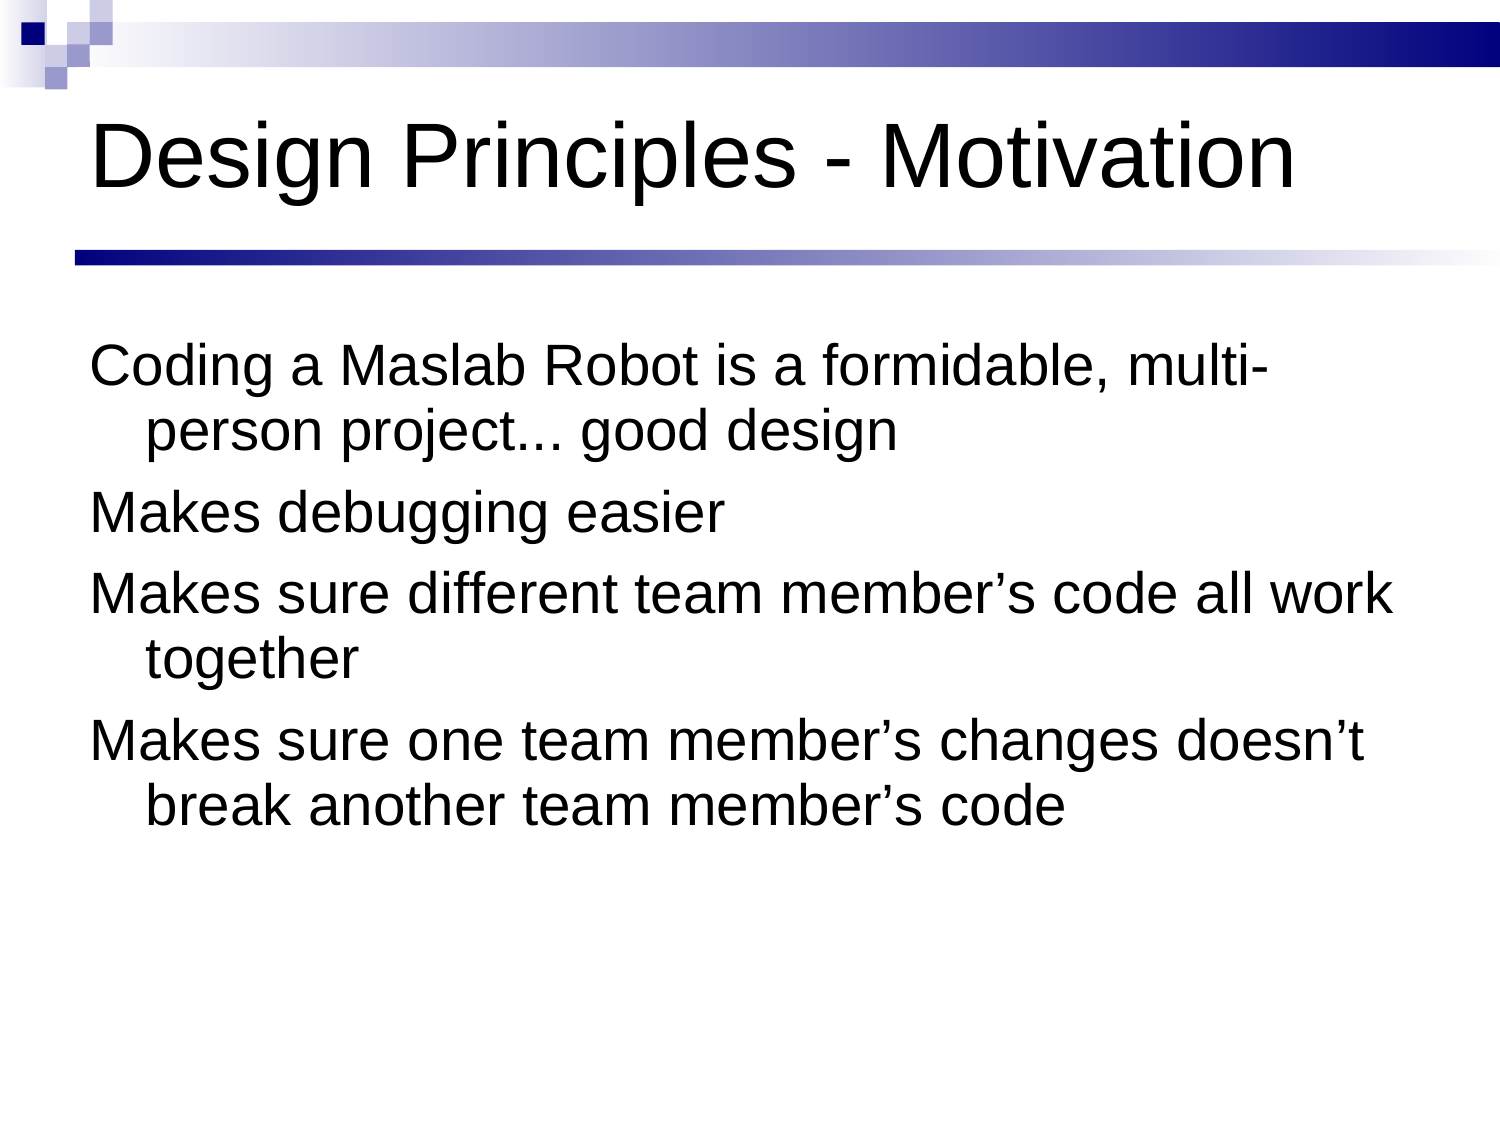

# Design Principles - Motivation
Coding a Maslab Robot is a formidable, multi-person project... good design
Makes debugging easier
Makes sure different team member’s code all work together
Makes sure one team member’s changes doesn’t break another team member’s code